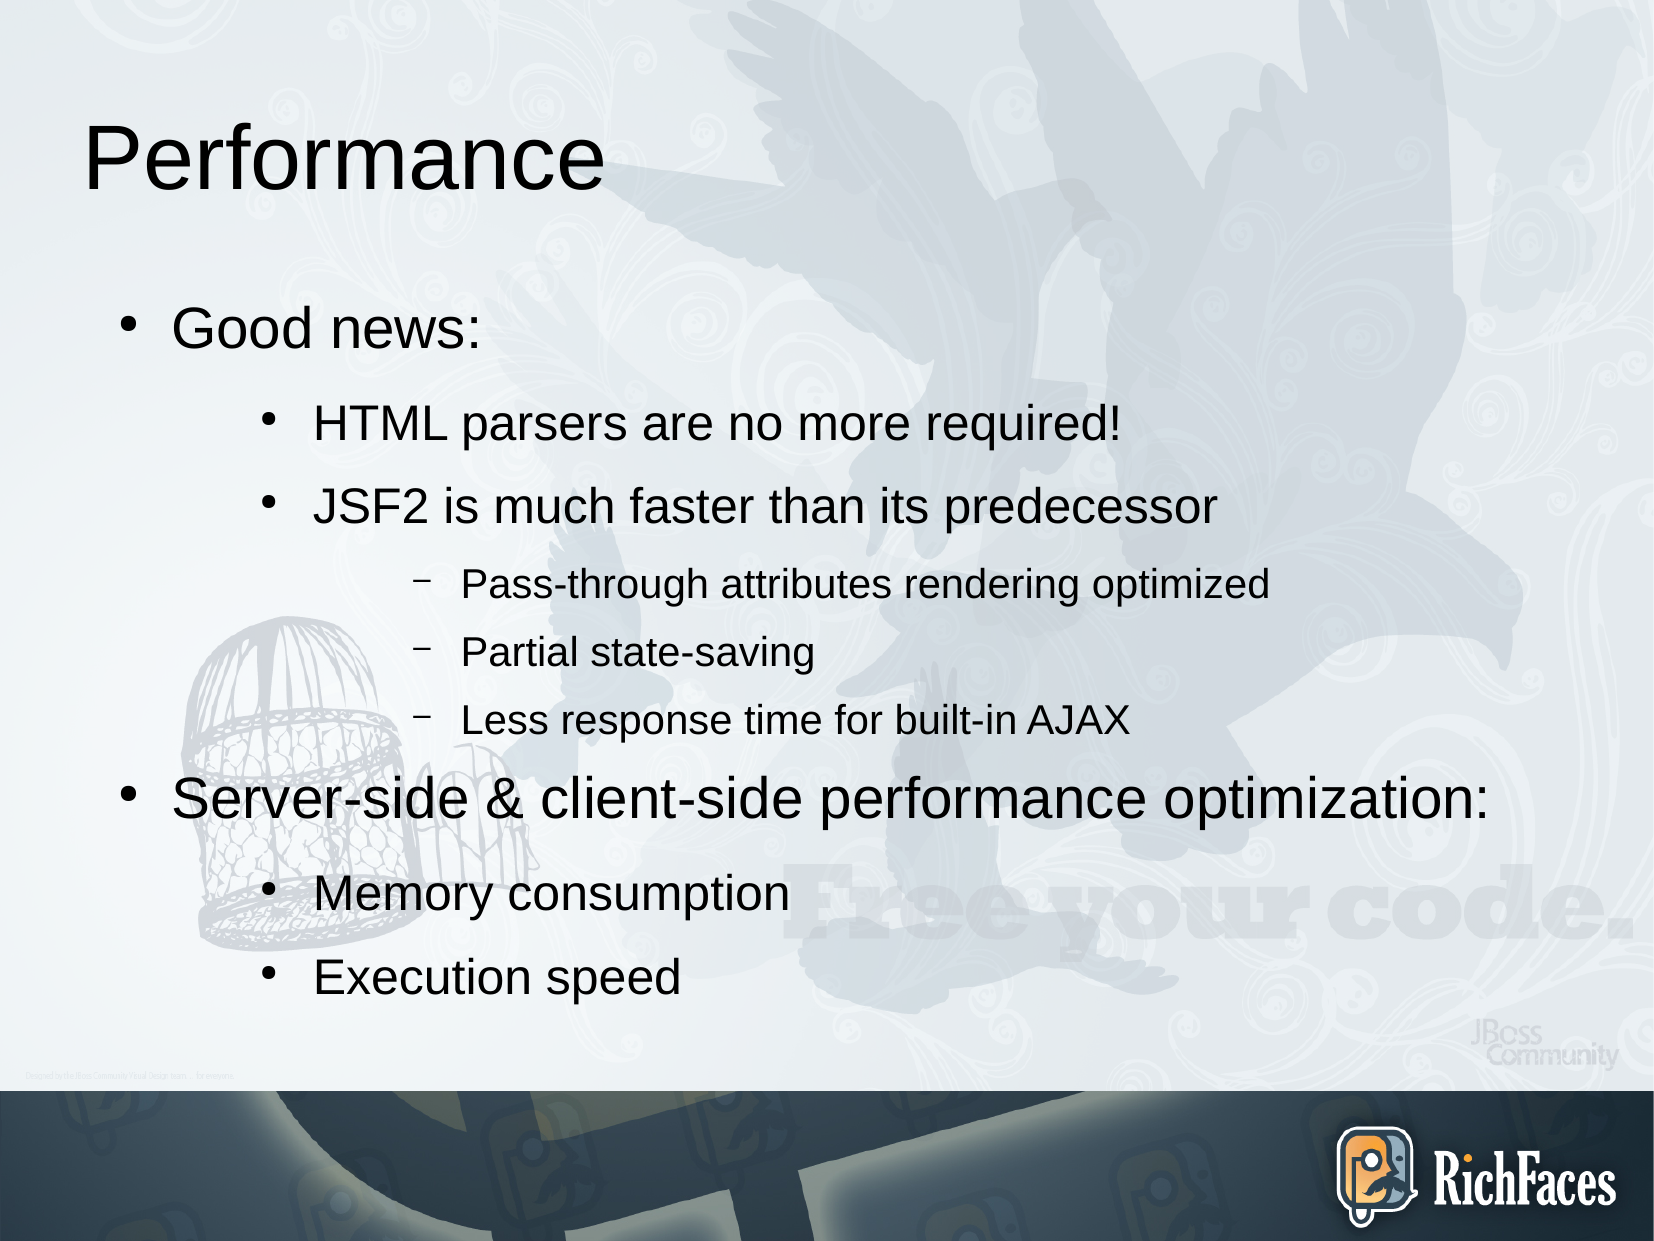

# Performance
Good news:
HTML parsers are no more required!
JSF2 is much faster than its predecessor
Pass-through attributes rendering optimized
Partial state-saving
Less response time for built-in AJAX
Server-side & client-side performance optimization:
Memory consumption
Execution speed